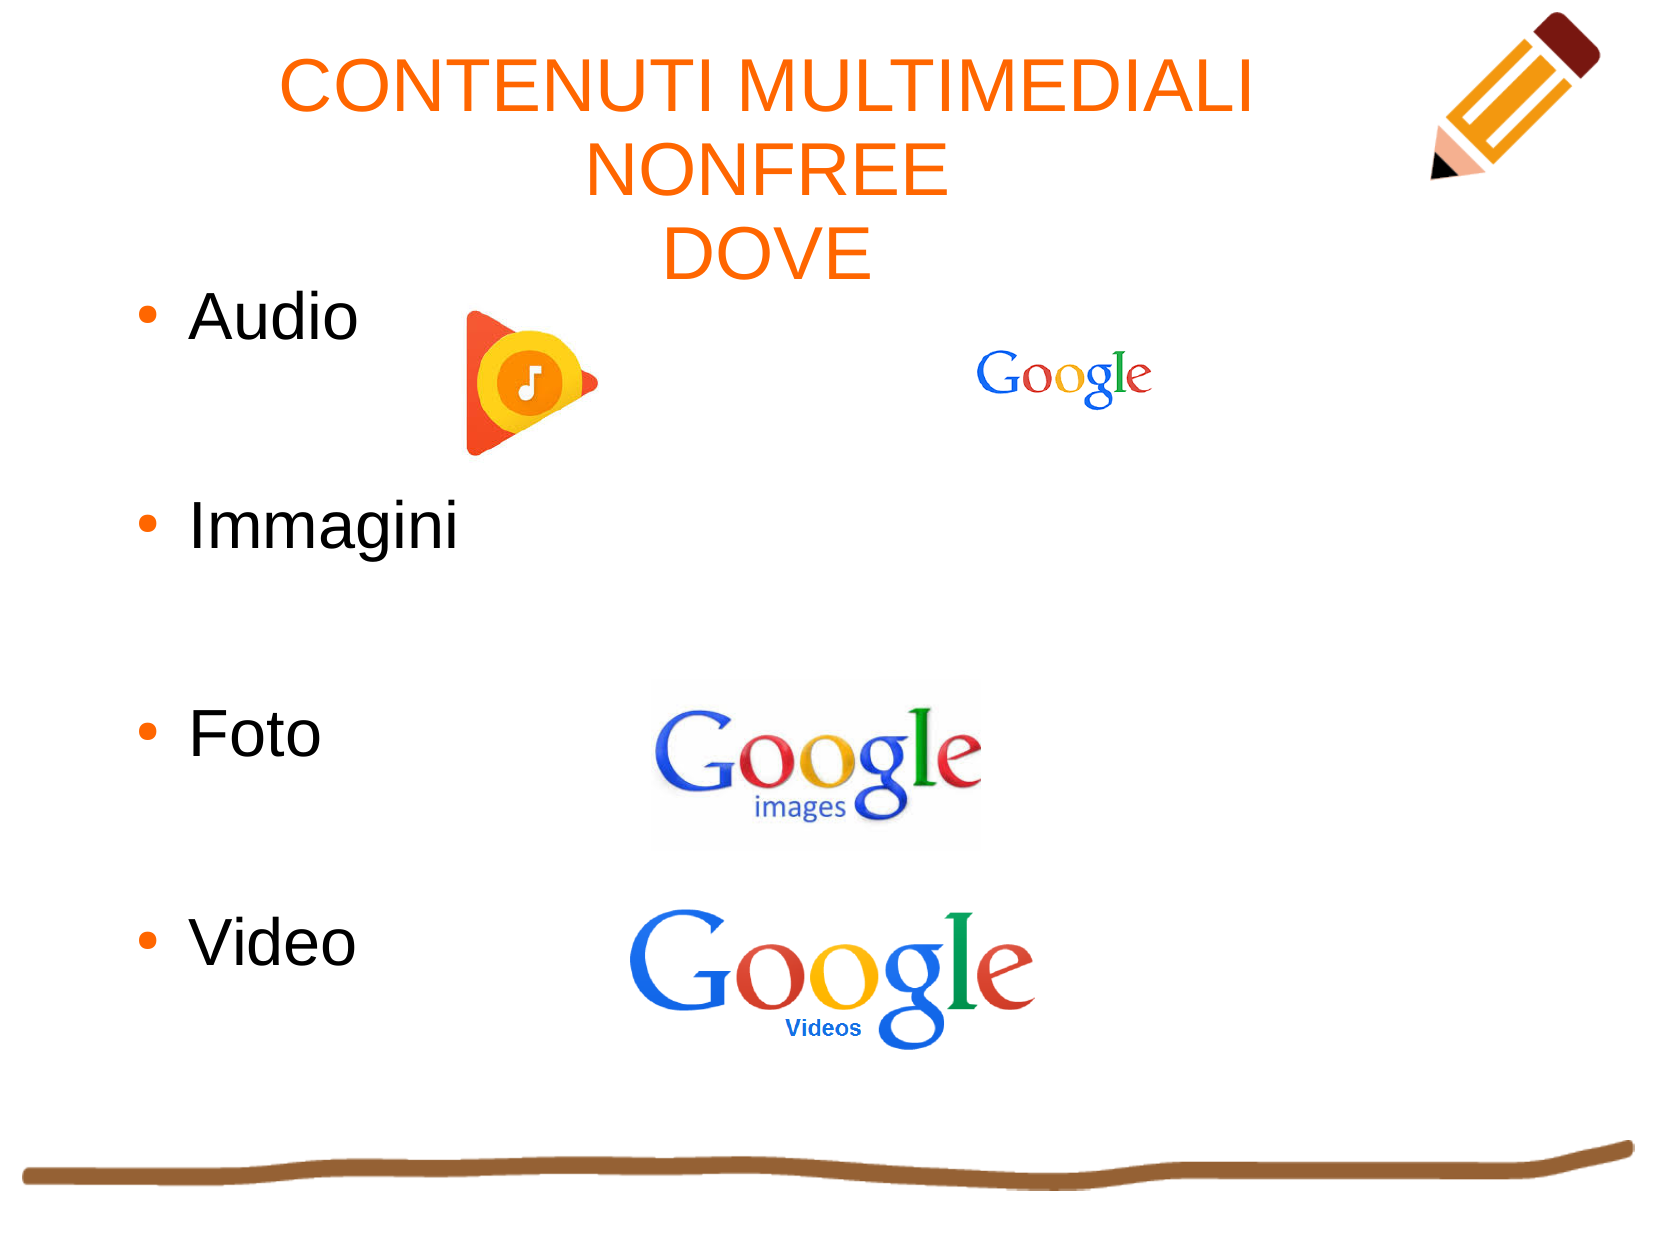

# CONTENUTI MULTIMEDIALI NONFREE DOVE
Audio
Immagini
Foto
Video